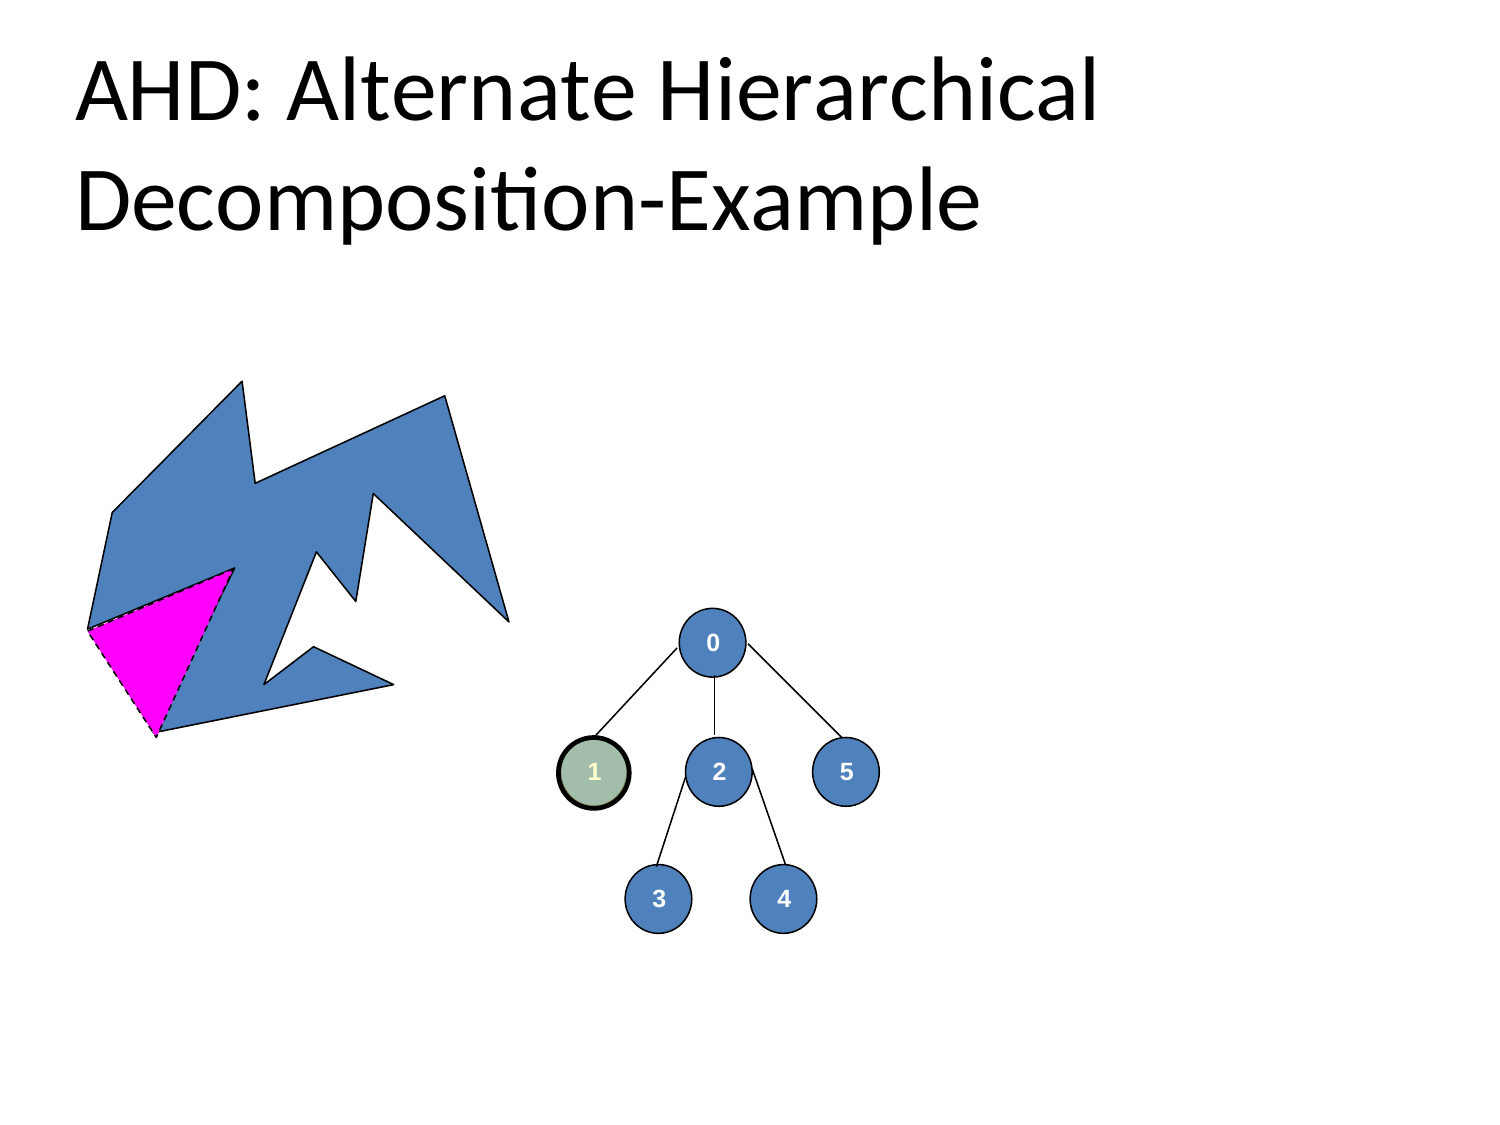

# AHD: Alternate Hierarchical Decomposition-Example
0
1
2
5
3
4